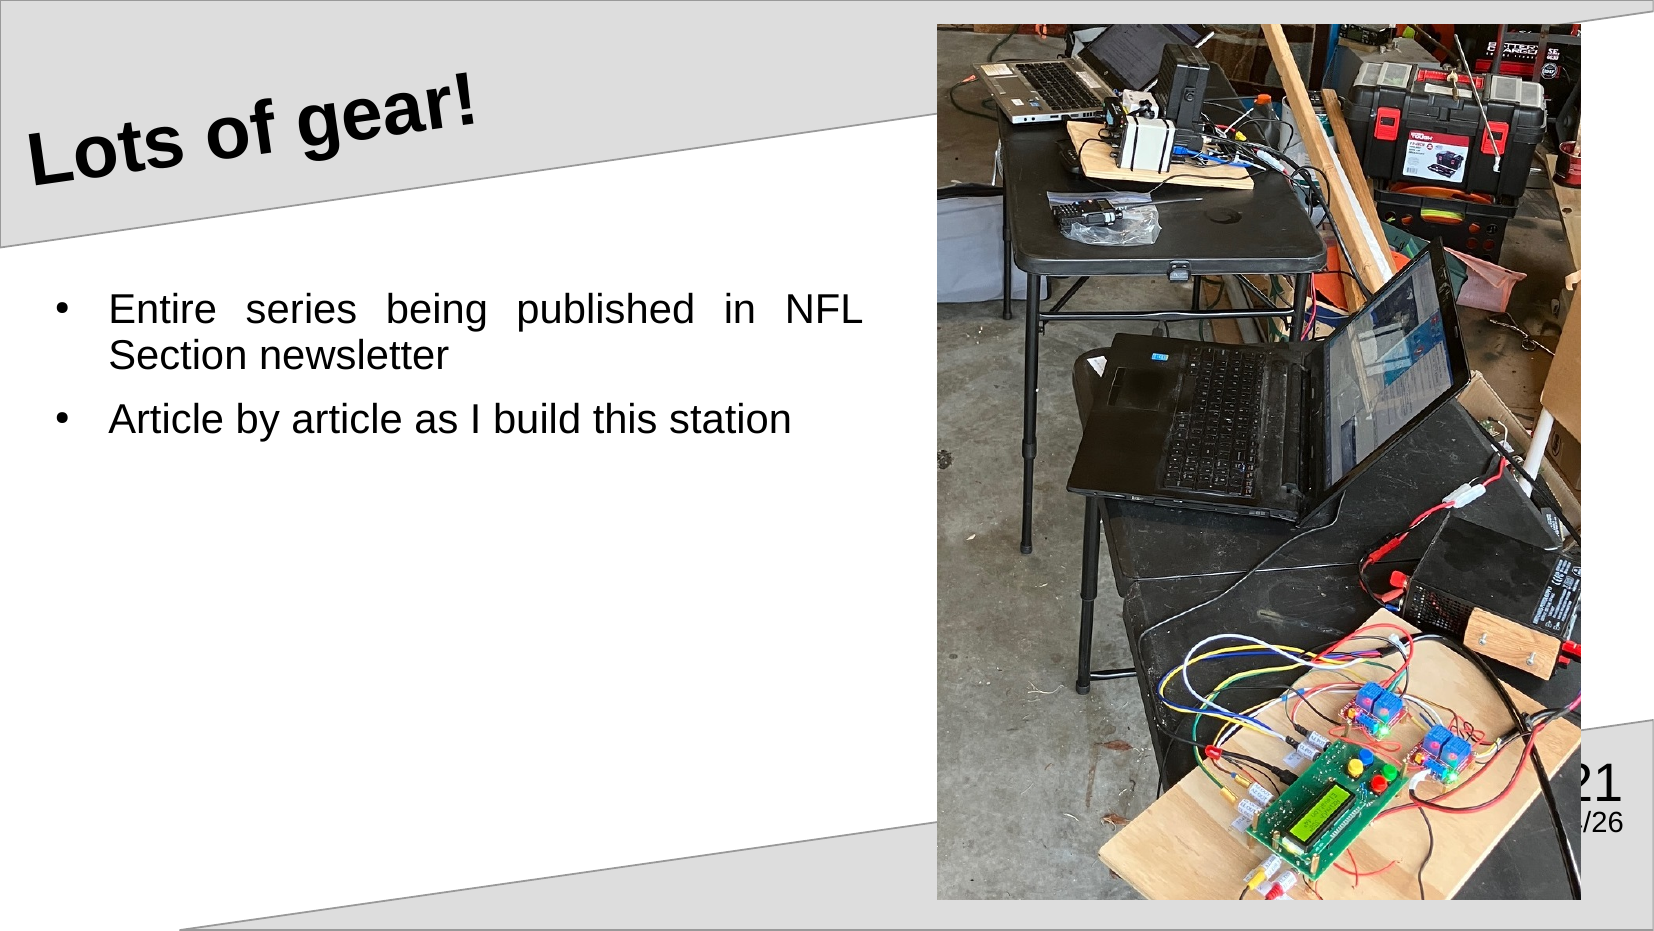

# Lots of gear!
Entire series being published in NFL Section newsletter
Article by article as I build this station
21